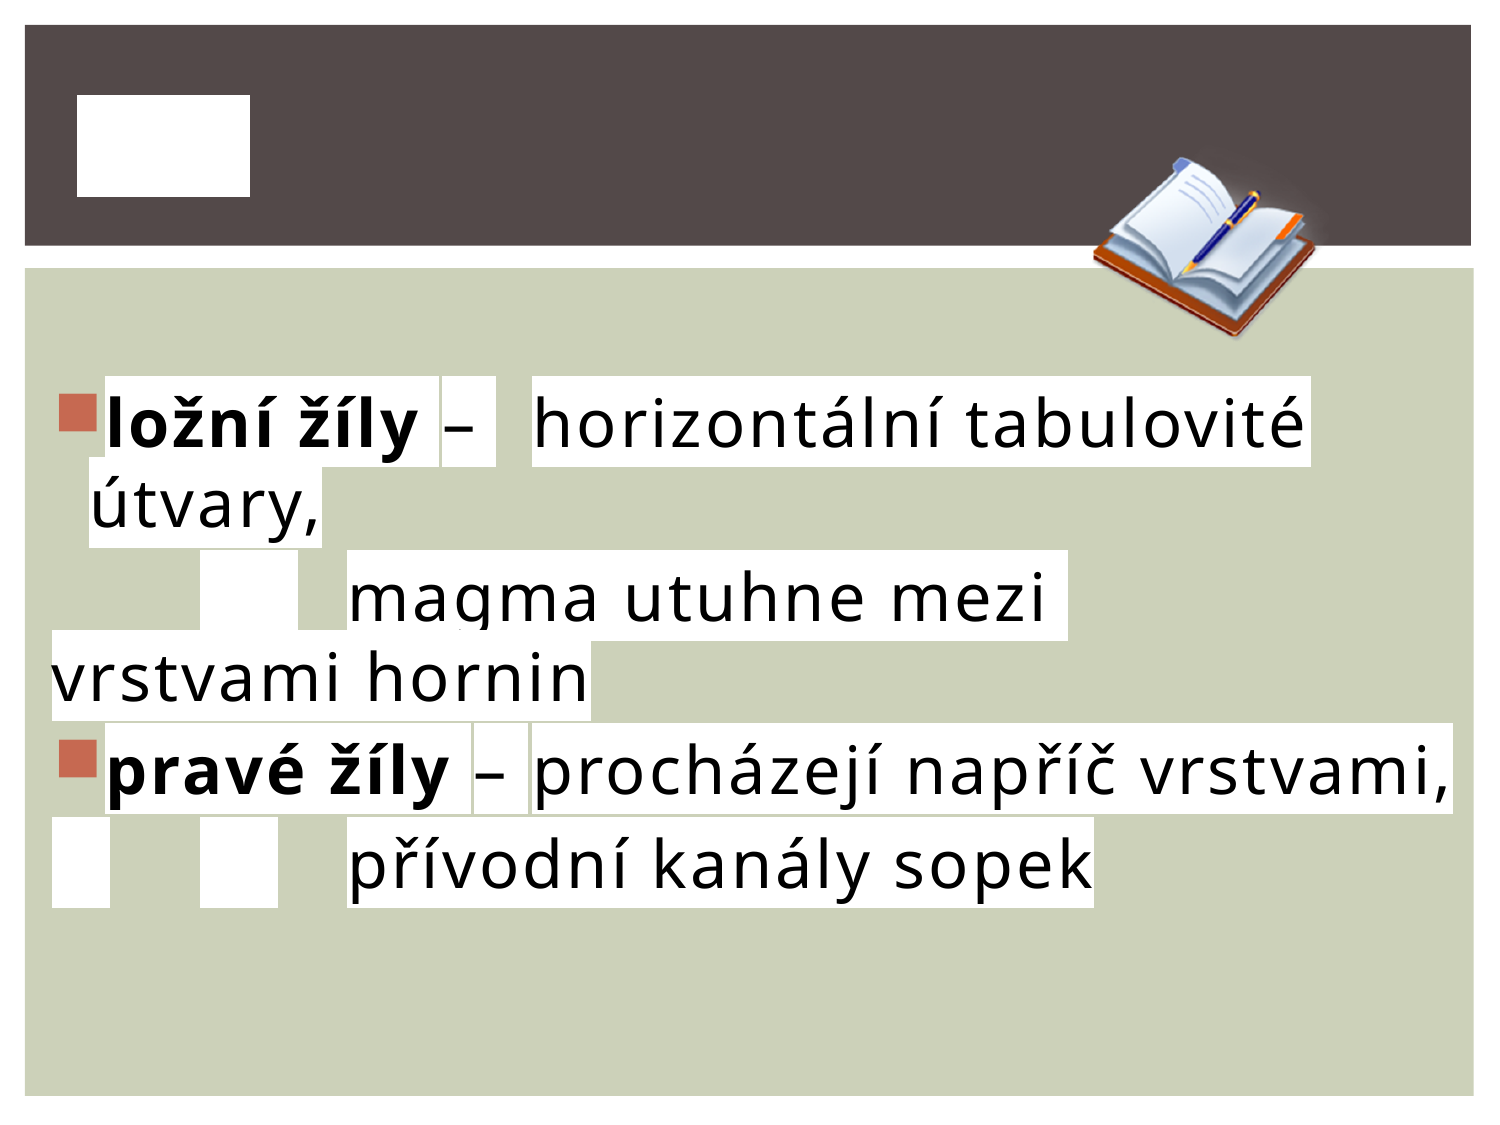

# žíly
ložní žíly – 	horizontální tabulovité útvary,
		 	magma utuhne mezi 					vrstvami hornin
pravé žíly – 	procházejí napříč vrstvami,
 		 	přívodní kanály sopek